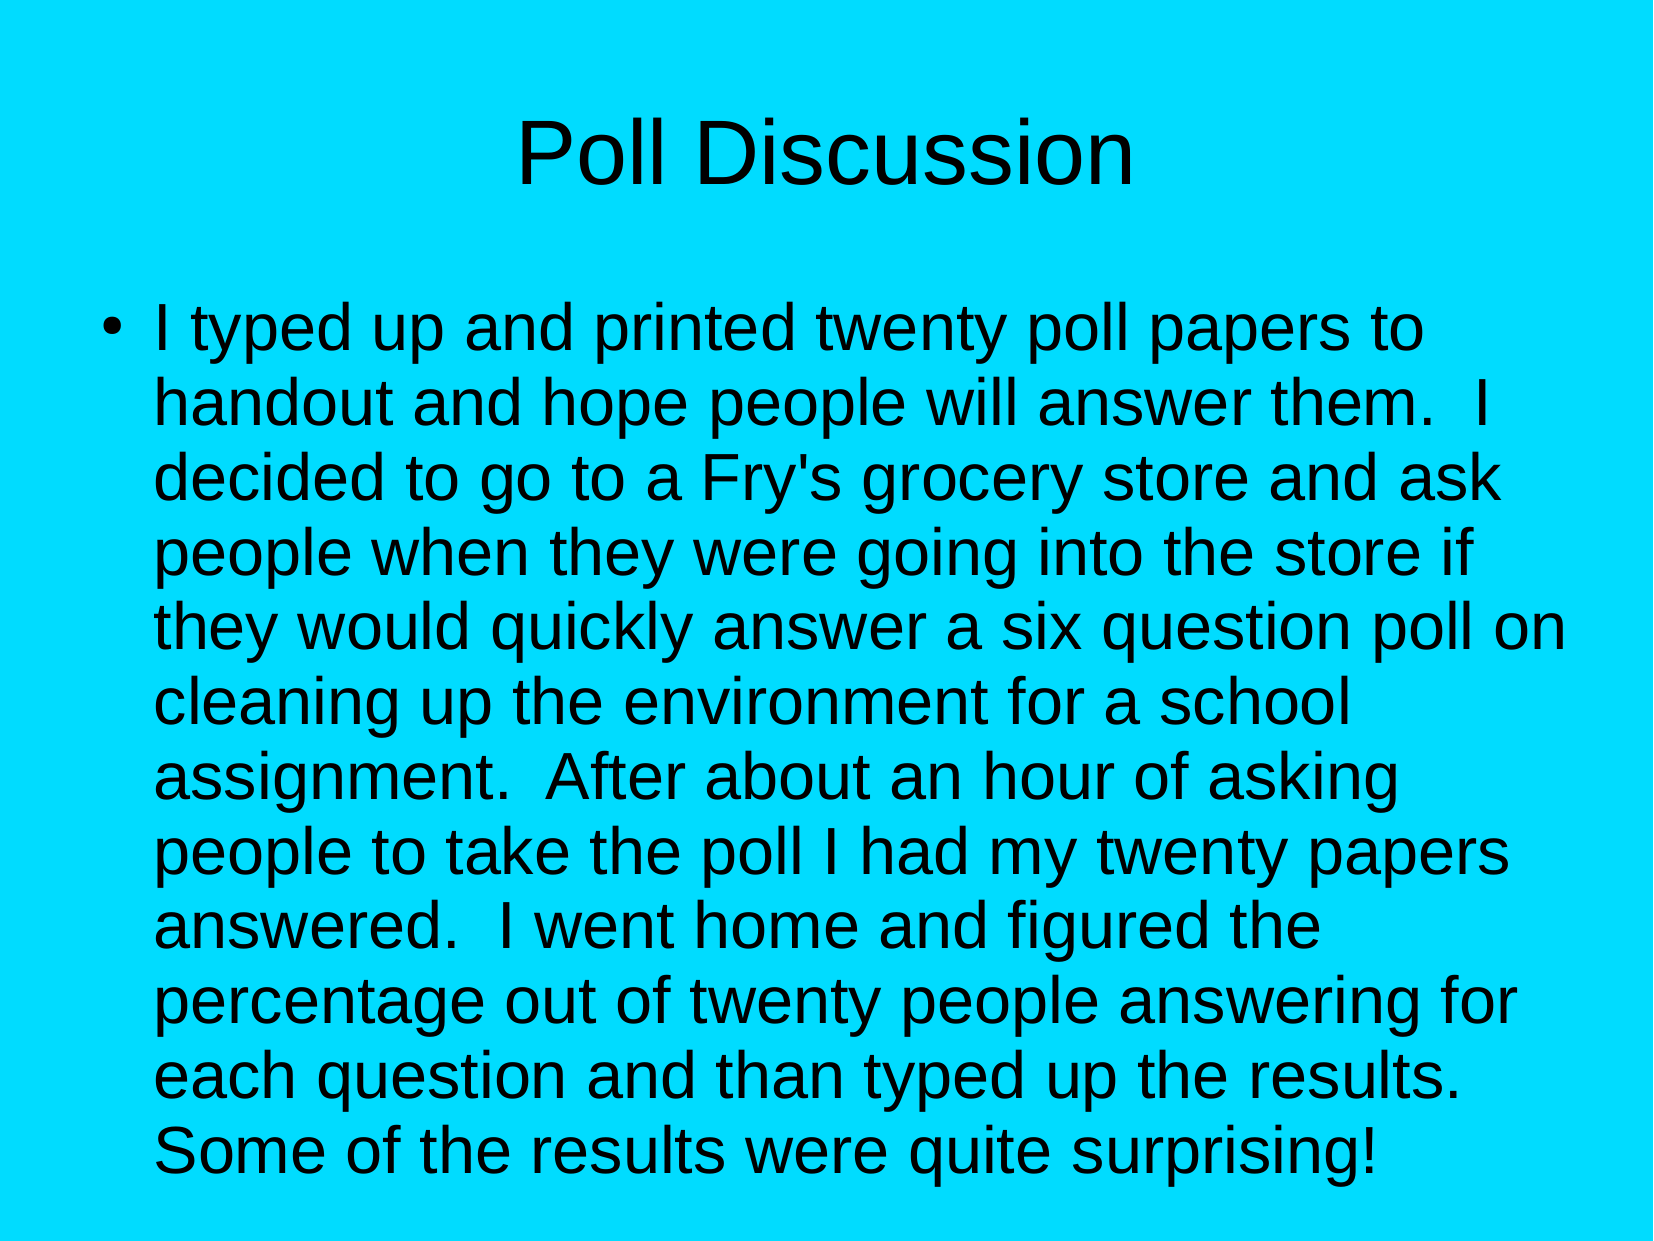

# Poll Discussion
I typed up and printed twenty poll papers to handout and hope people will answer them. I decided to go to a Fry's grocery store and ask people when they were going into the store if they would quickly answer a six question poll on cleaning up the environment for a school assignment. After about an hour of asking people to take the poll I had my twenty papers answered. I went home and figured the percentage out of twenty people answering for each question and than typed up the results. Some of the results were quite surprising!